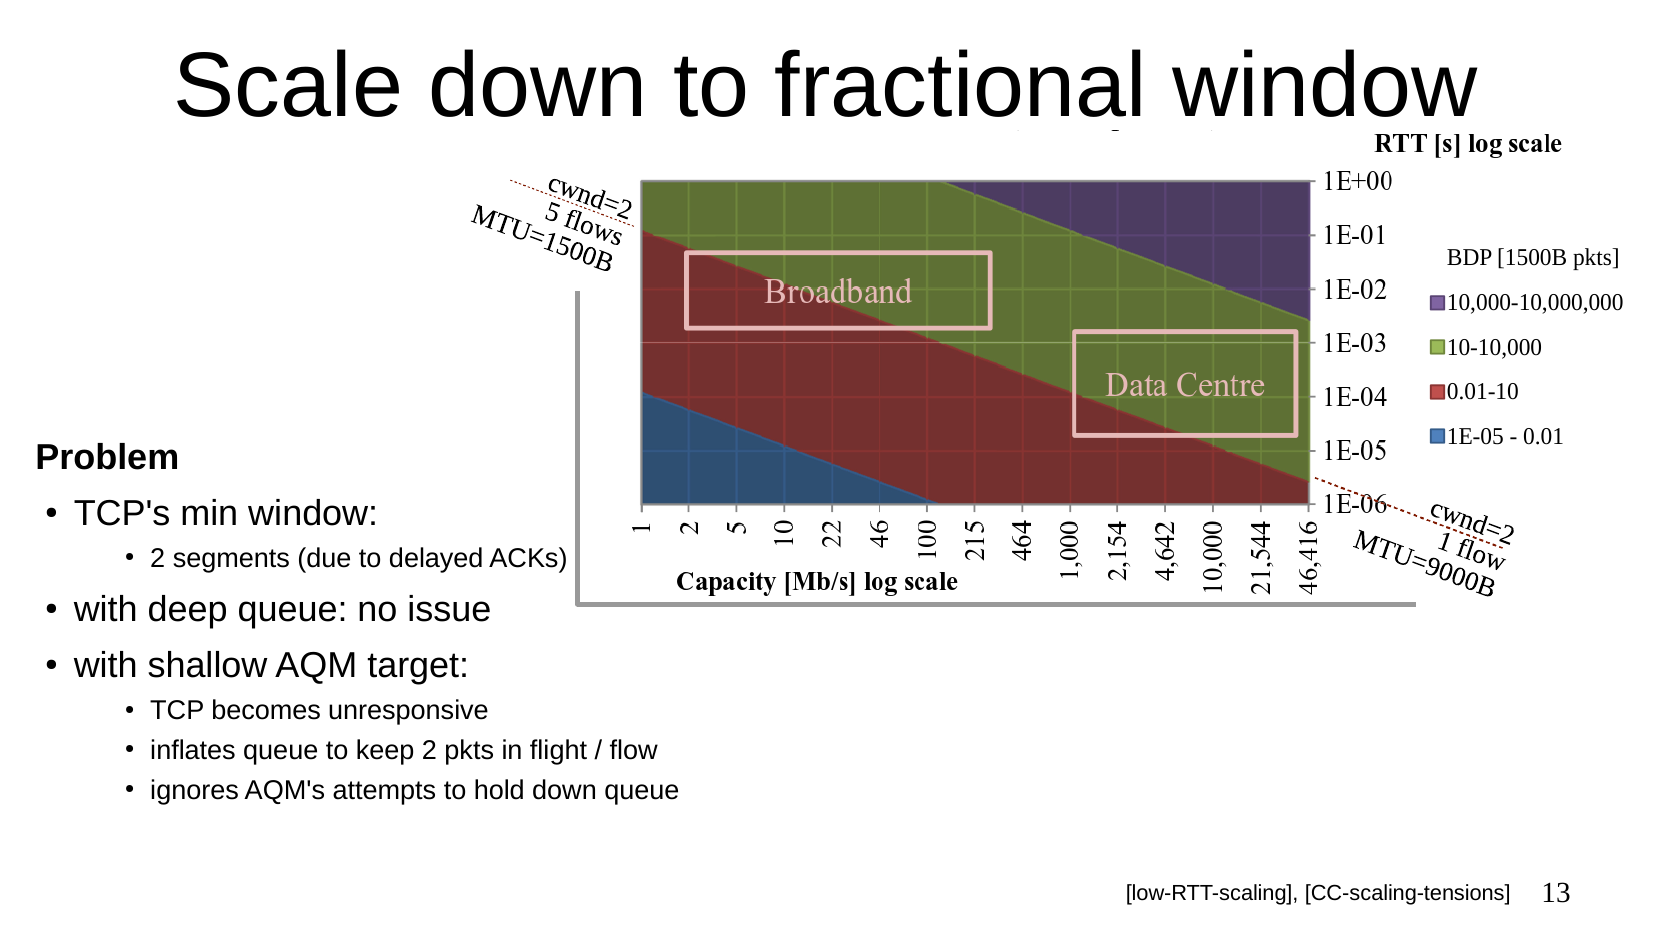

# Scale down to fractional window
Problem
TCP's min window:
2 segments (due to delayed ACKs)
with deep queue: no issue
with shallow AQM target:
TCP becomes unresponsive
inflates queue to keep 2 pkts in flight / flow
ignores AQM's attempts to hold down queue
[low-RTT-scaling], [CC-scaling-tensions]
13